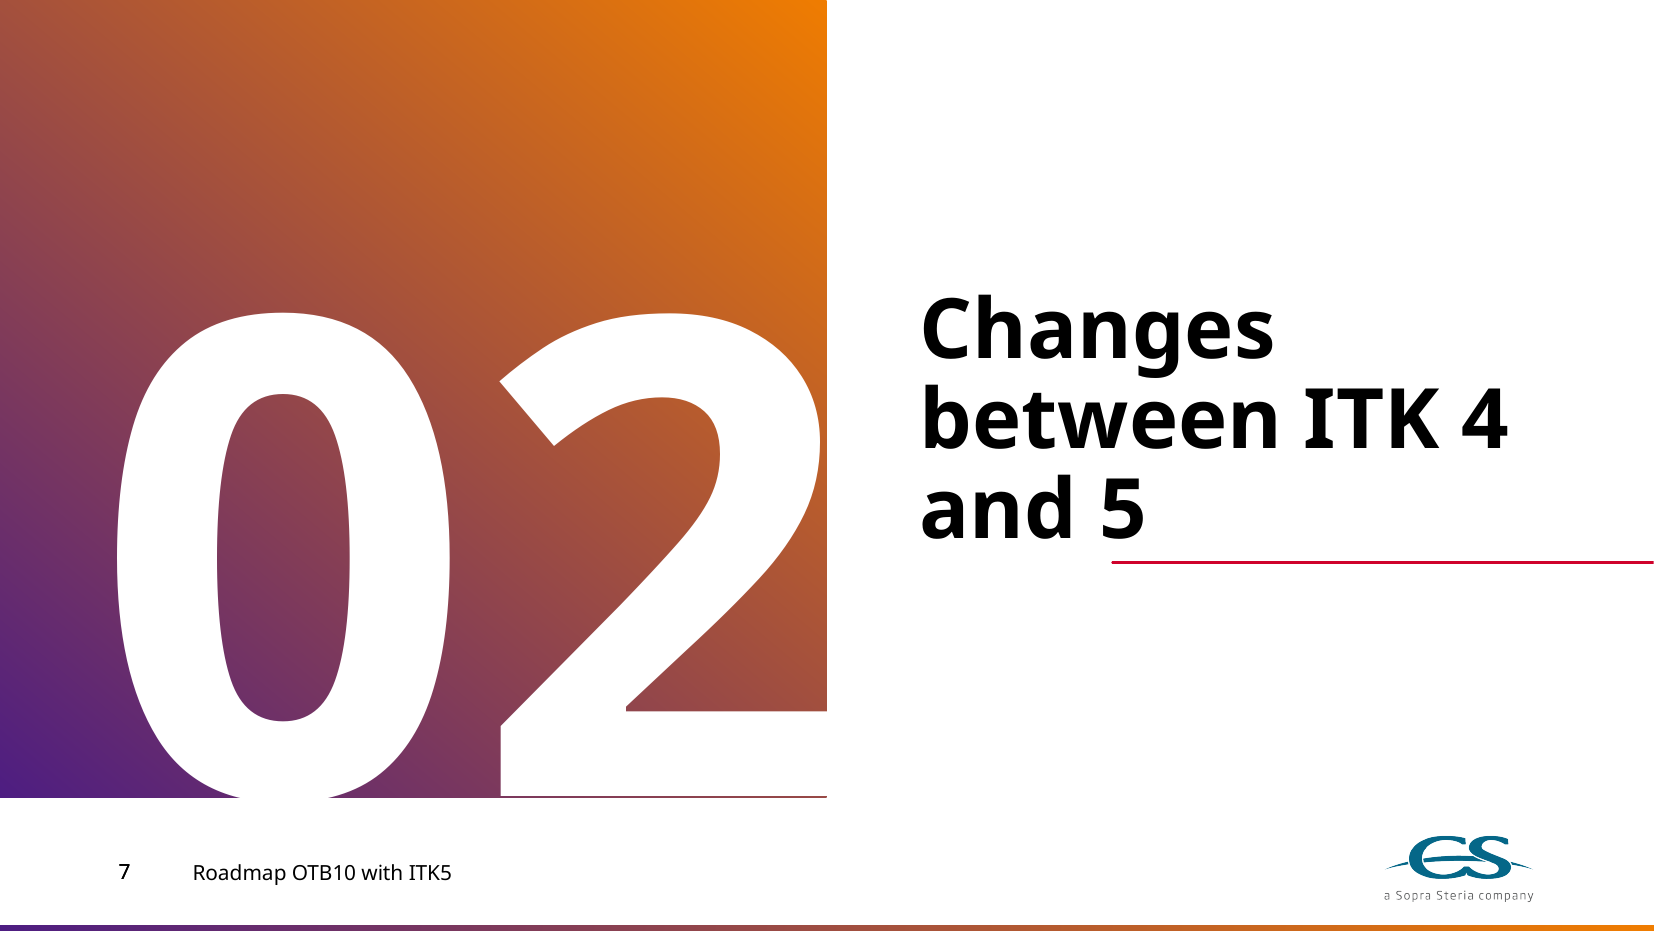

02
# Changes between ITK 4 and 5
Roadmap OTB10 with ITK5